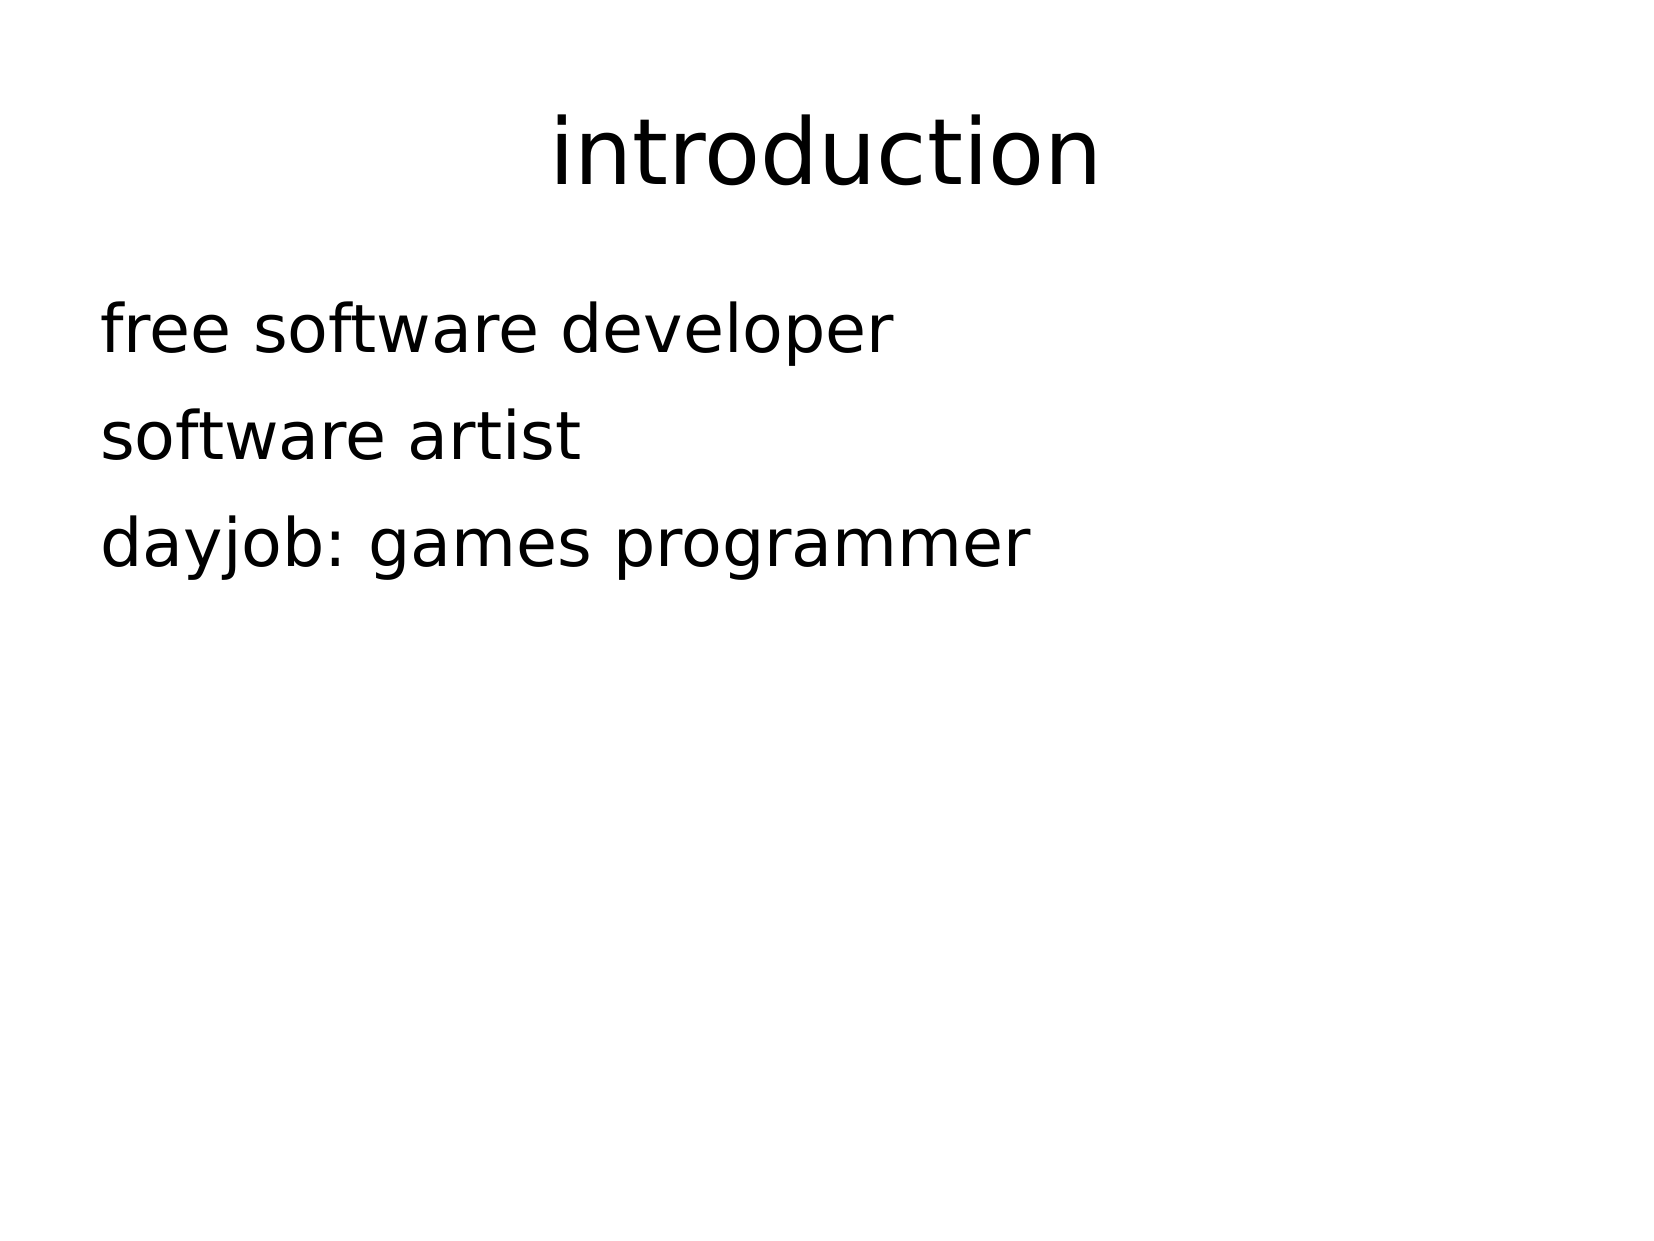

# introduction
free software developer
software artist
dayjob: games programmer